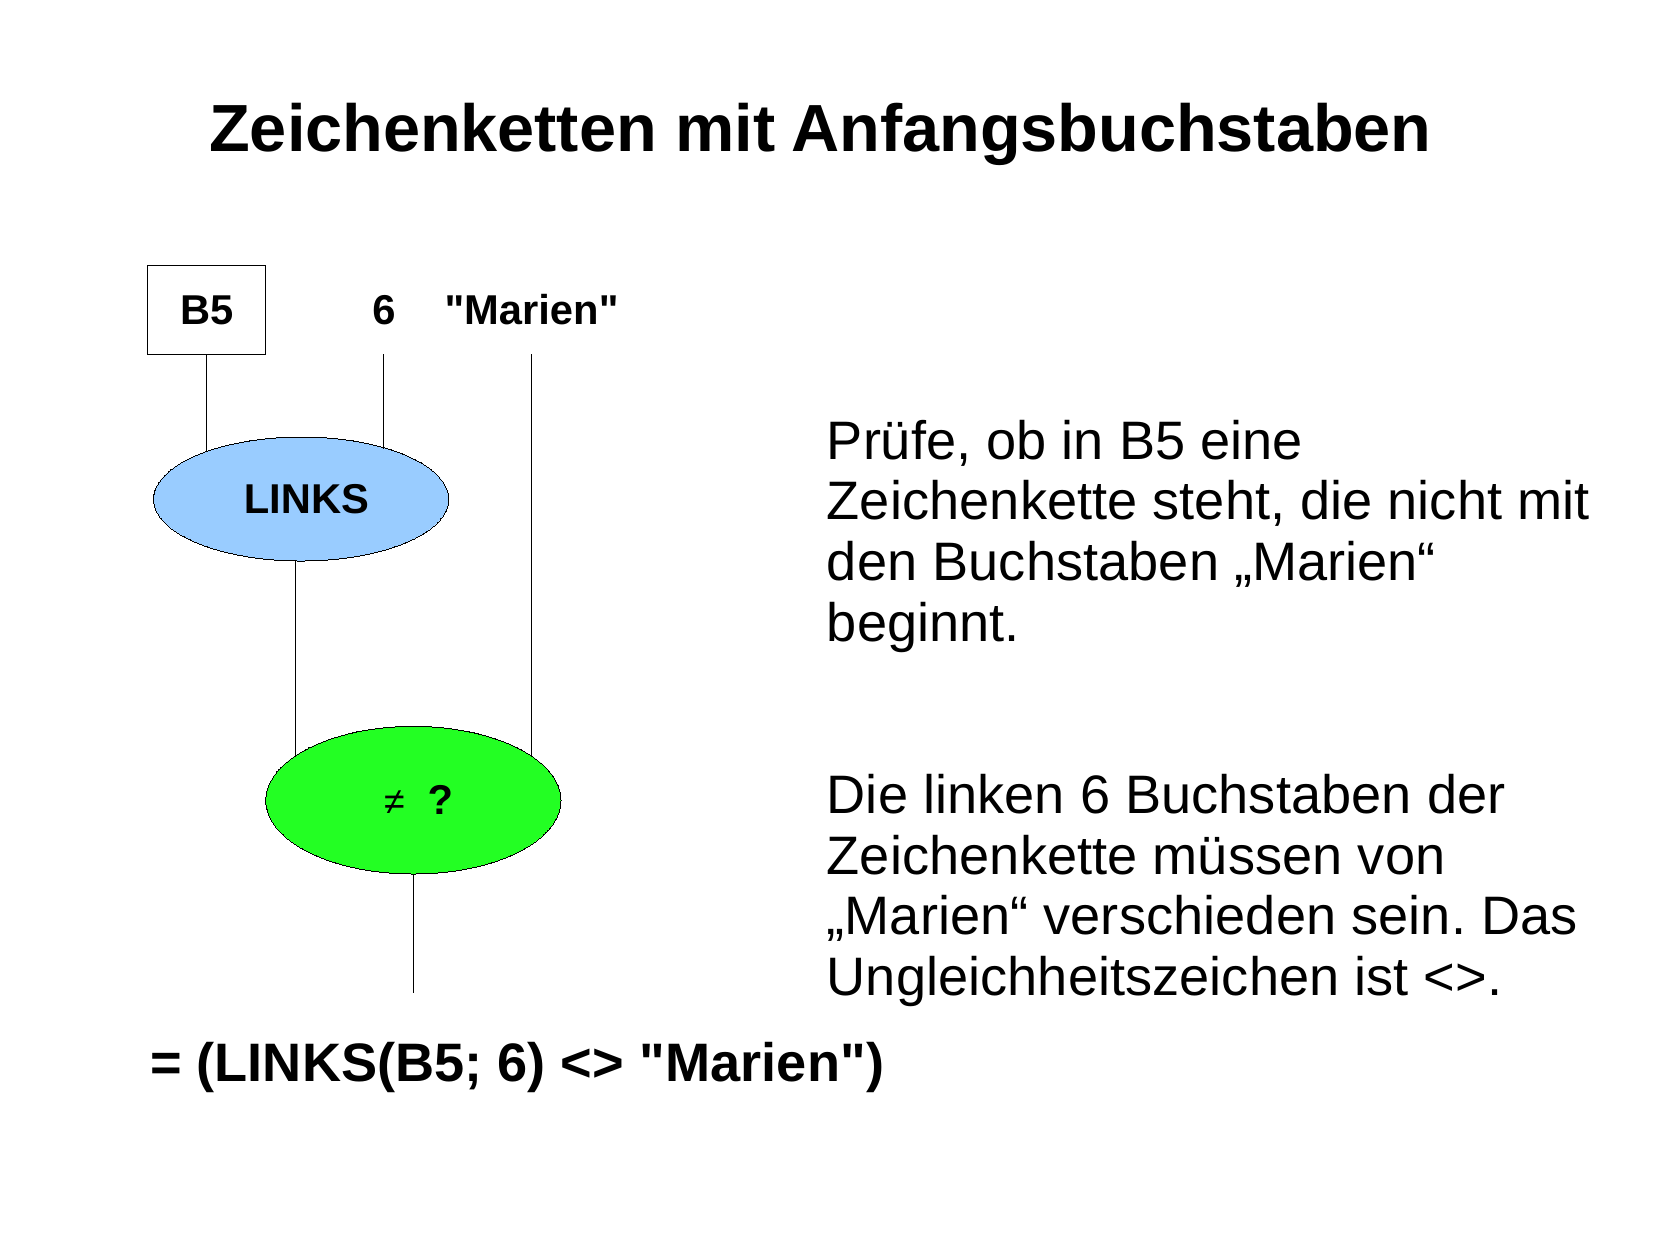

# Zeichenketten mit Anfangsbuchstaben
B5
6
"Marien"
Prüfe, ob in B5 eine Zeichenkette steht, die nicht mit den Buchstaben „Marien“ beginnt.
 LINKS
Die linken 6 Buchstaben der Zeichenkette müssen von „Marien“ verschieden sein. Das Ungleichheitszeichen ist <>.
 ≠ ?
 = (LINKS(B5; 6) <> "Marien")